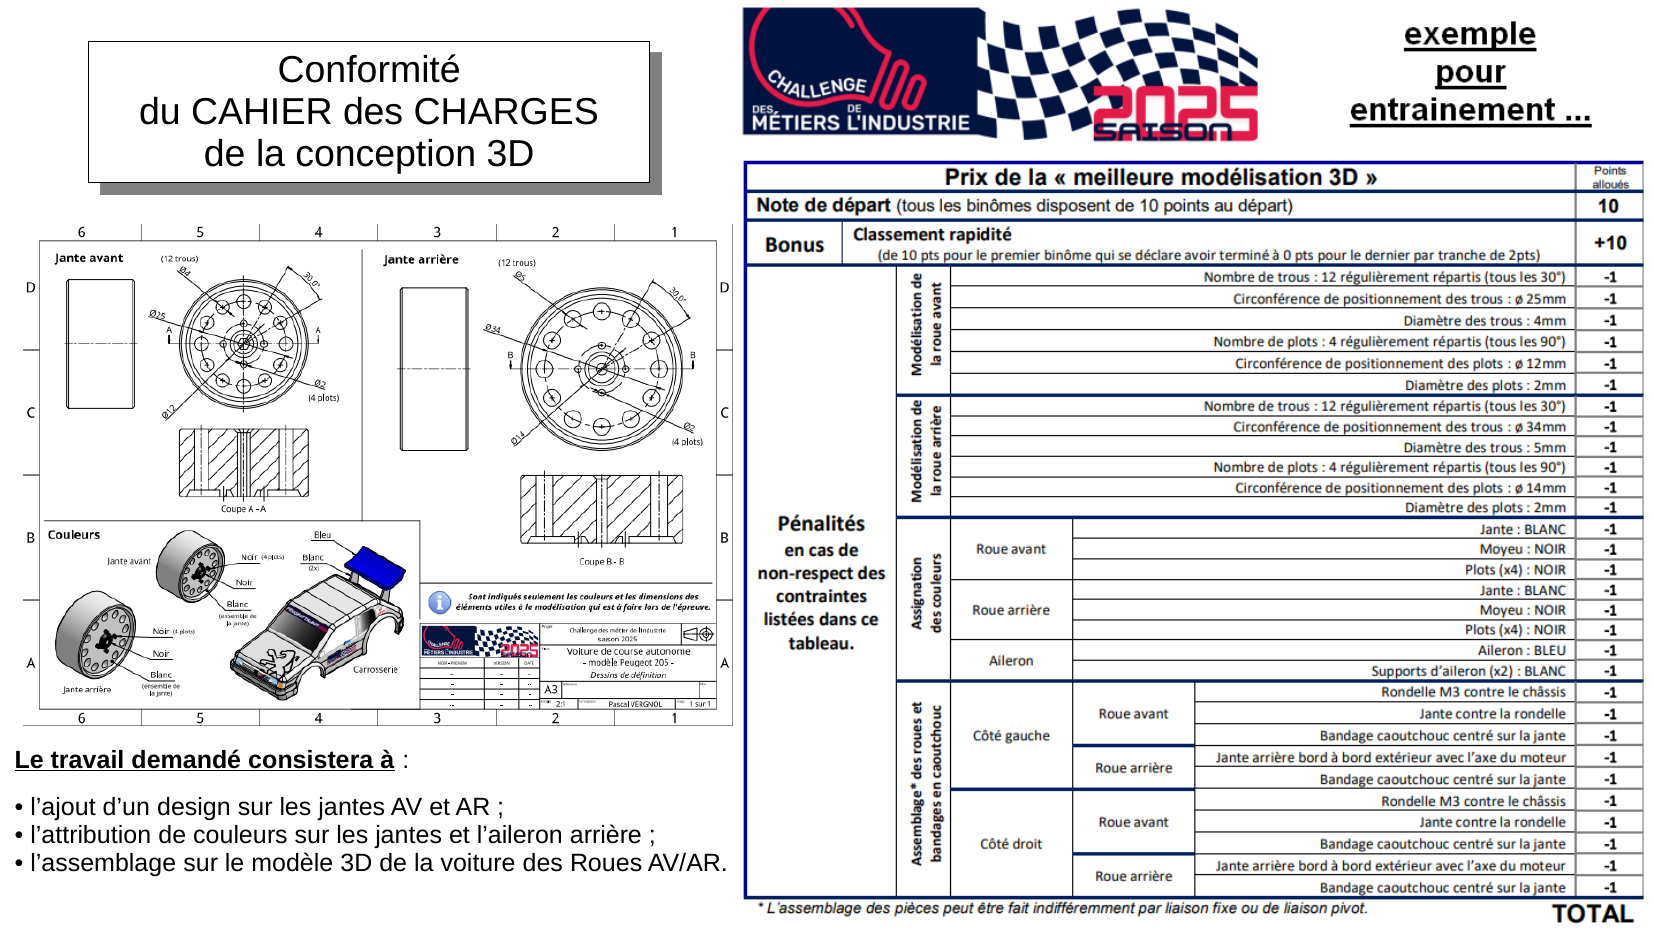

Conformité
du CAHIER des CHARGES
de la conception 3D
Le travail demandé consistera à :
• l’ajout d’un design sur les jantes AV et AR ;
• l’attribution de couleurs sur les jantes et l’aileron arrière ;
• l’assemblage sur le modèle 3D de la voiture des Roues AV/AR.